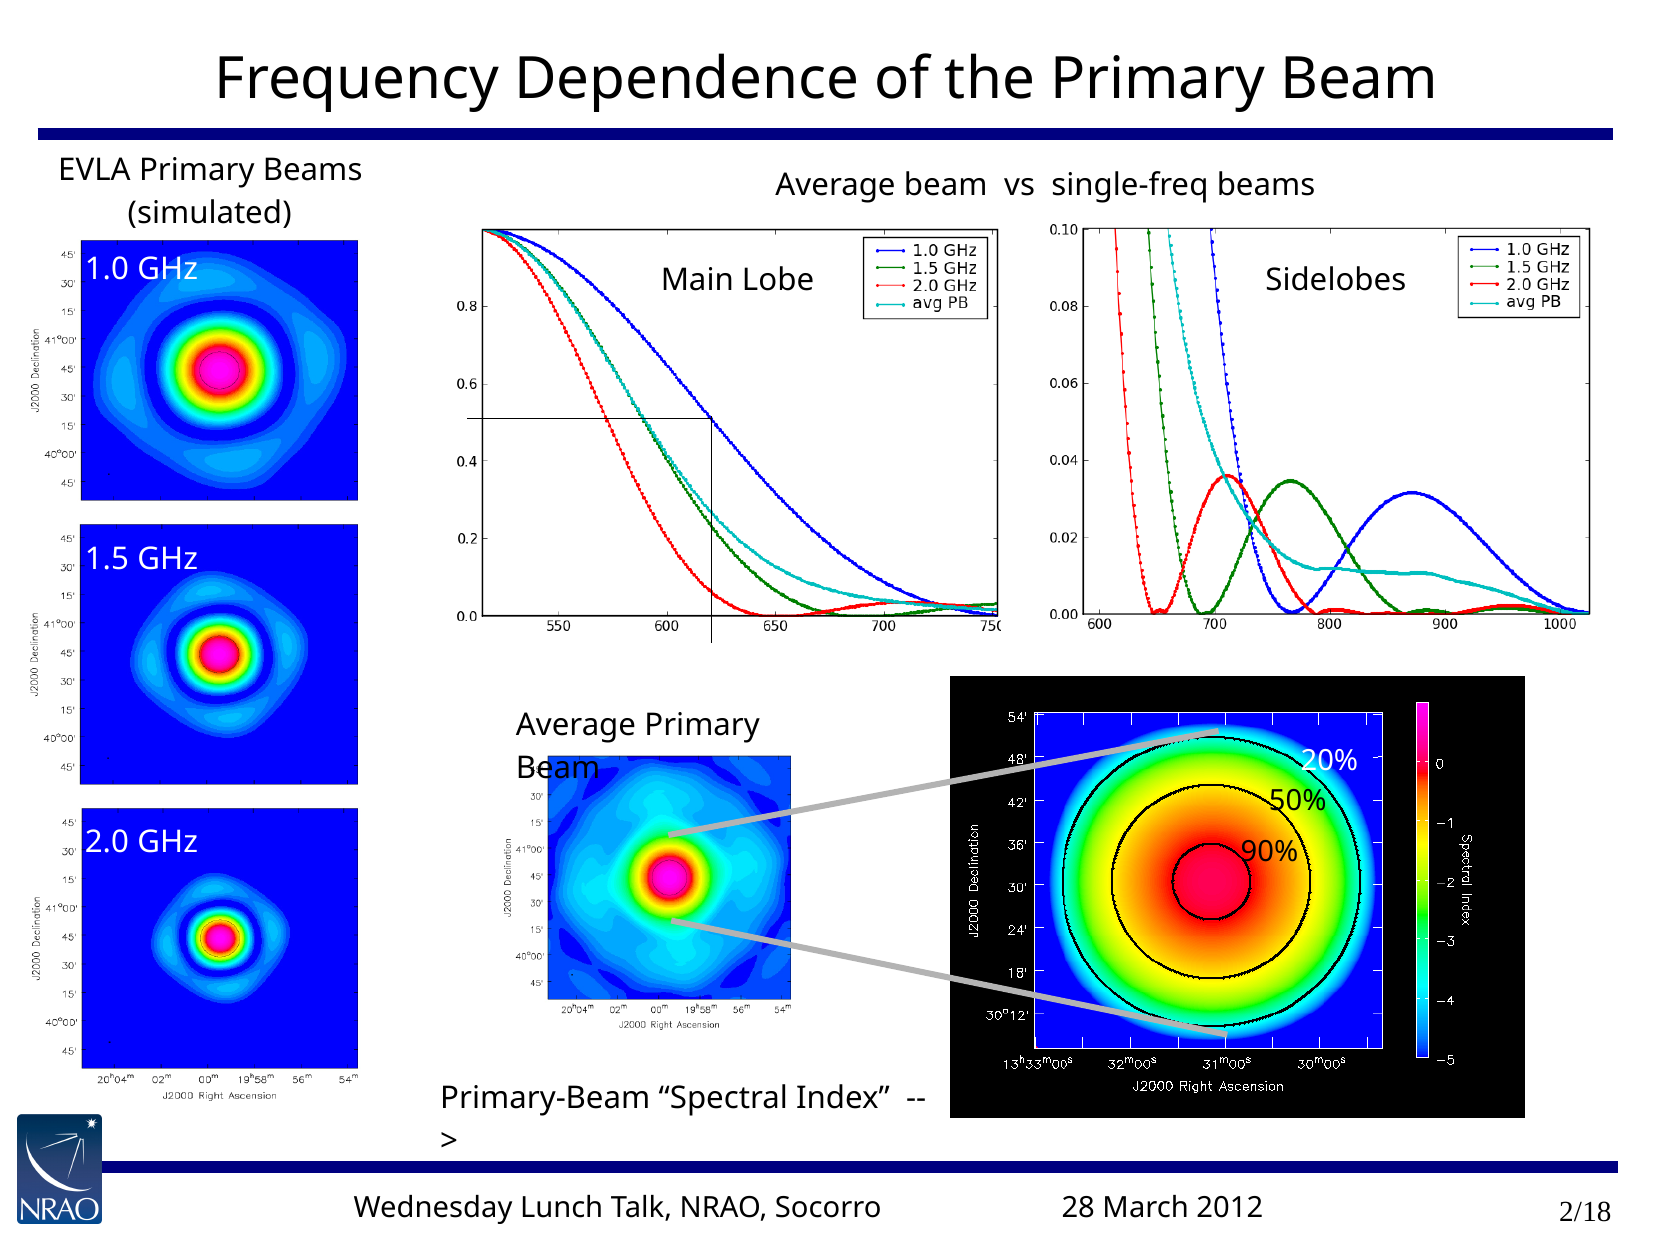

# Frequency Dependence of the Primary Beam
EVLA Primary Beams (simulated)
Average beam vs single-freq beams
1.0 GHz
1.5 GHz
2.0 GHz
Main Lobe
Sidelobes
20%
50%
90%
Primary-Beam “Spectral Index” -->
Average Primary Beam
2